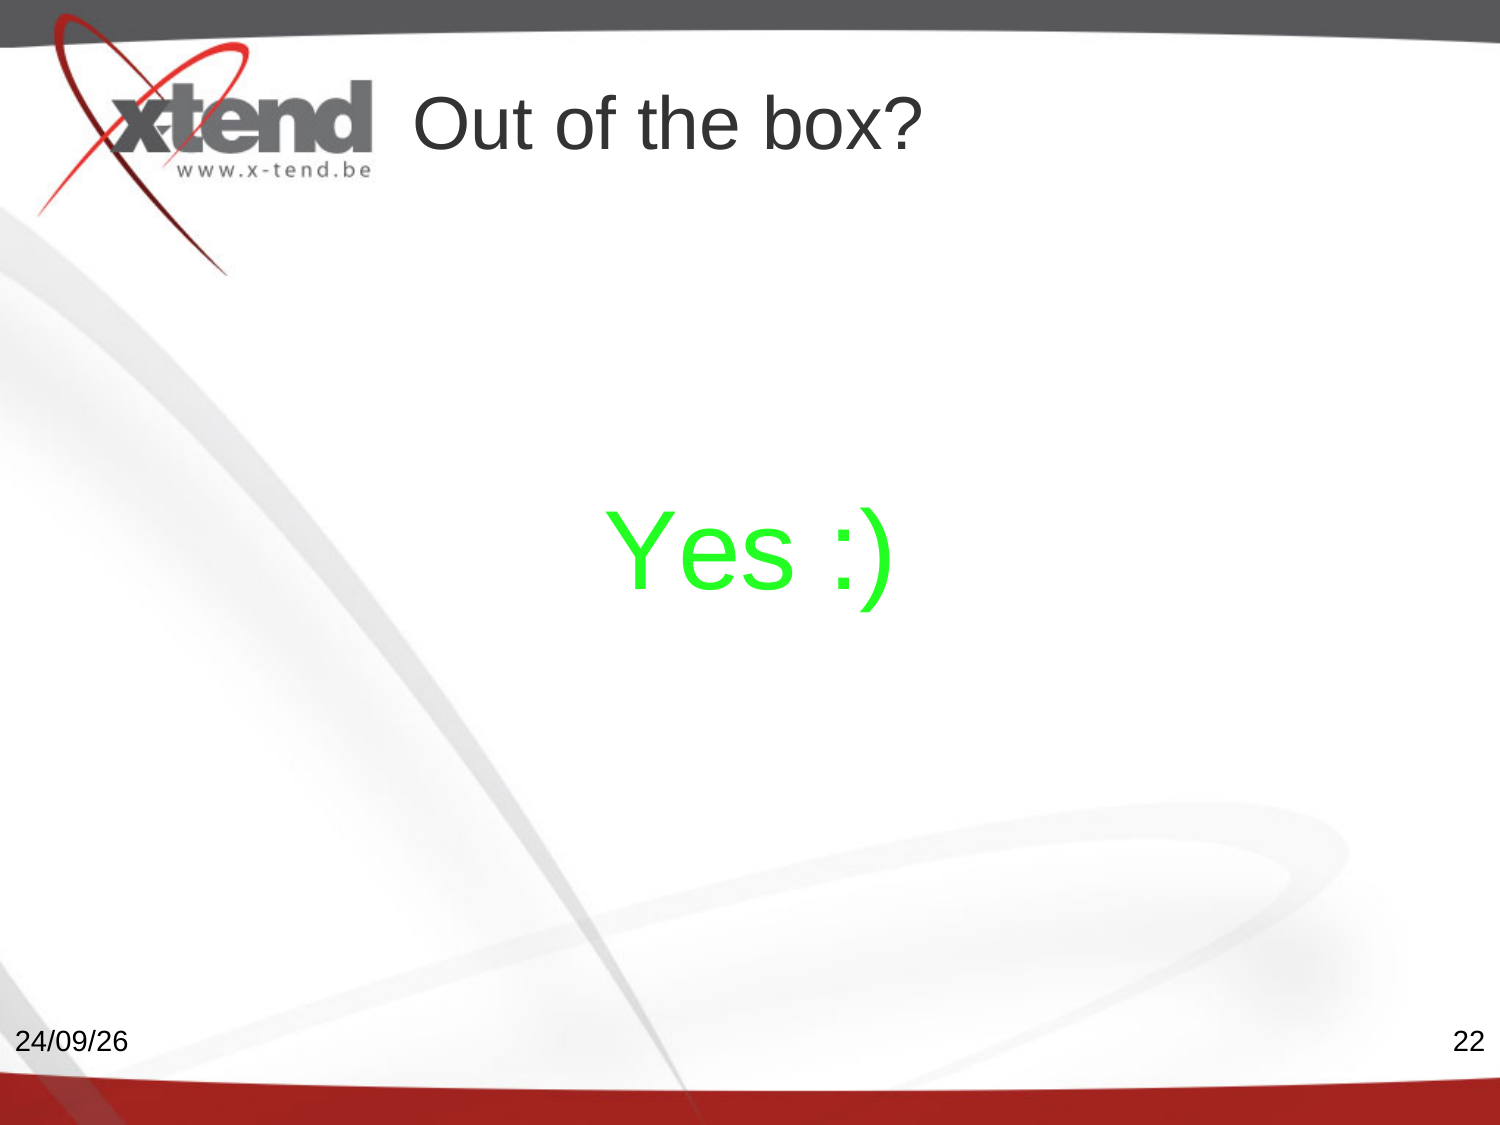

# Out of the box?
Yes :)
22